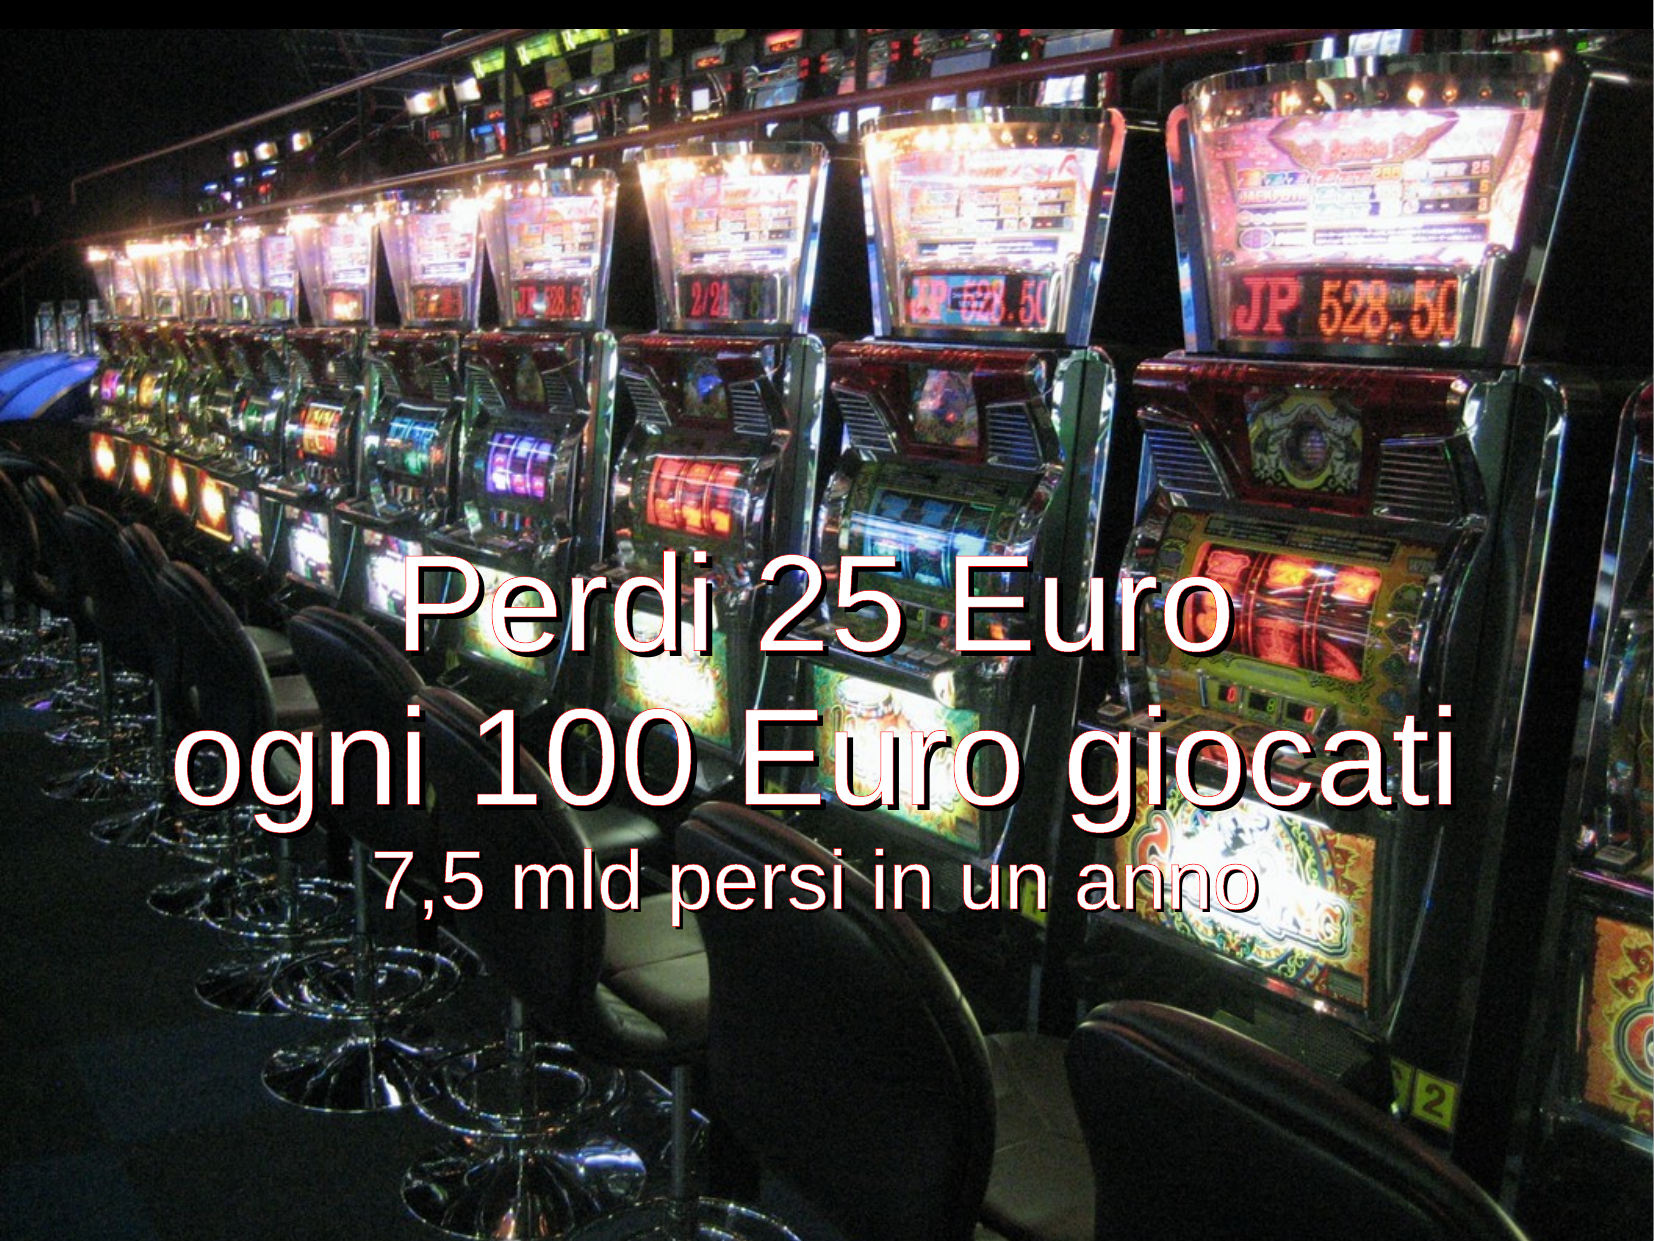

#
Perdi 25 Euro
ogni 100 Euro giocati
7,5 mld persi in un anno